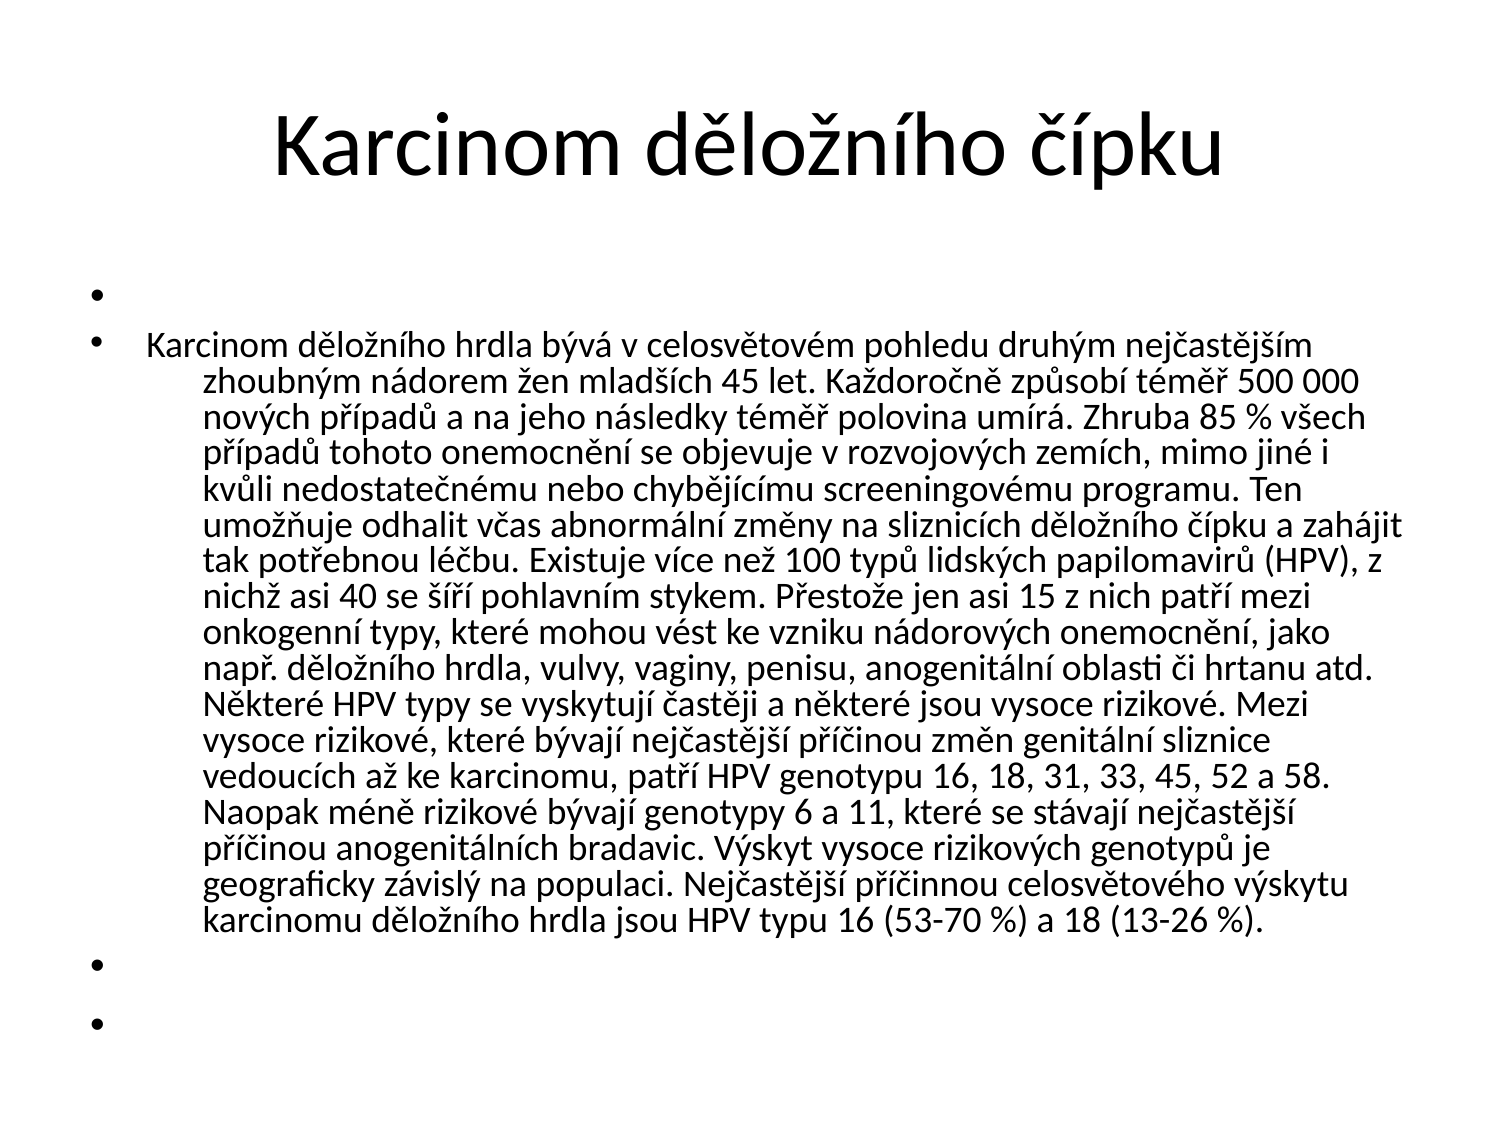

# Karcinom děložního čípku
Karcinom děložního hrdla bývá v celosvětovém pohledu druhým nejčastějším zhoubným nádorem žen mladších 45 let. Každoročně způsobí téměř 500 000 nových případů a na jeho následky téměř polovina umírá. Zhruba 85 % všech případů tohoto onemocnění se objevuje v rozvojových zemích, mimo jiné i kvůli nedostatečnému nebo chybějícímu screeningovému programu. Ten umožňuje odhalit včas abnormální změny na sliznicích děložního čípku a zahájit tak potřebnou léčbu. Existuje více než 100 typů lidských papilomavirů (HPV), z nichž asi 40 se šíří pohlavním stykem. Přestože jen asi 15 z nich patří mezi onkogenní typy, které mohou vést ke vzniku nádorových onemocnění, jako např. děložního hrdla, vulvy, vaginy, penisu, anogenitální oblasti či hrtanu atd. Některé HPV typy se vyskytují častěji a některé jsou vysoce rizikové. Mezi vysoce rizikové, které bývají nejčastější příčinou změn genitální sliznice vedoucích až ke karcinomu, patří HPV genotypu 16, 18, 31, 33, 45, 52 a 58. Naopak méně rizikové bývají genotypy 6 a 11, které se stávají nejčastější příčinou anogenitálních bradavic. Výskyt vysoce rizikových genotypů je geograficky závislý na populaci. Nejčastější příčinnou celosvětového výskytu karcinomu děložního hrdla jsou HPV typu 16 (53-70 %) a 18 (13-26 %).